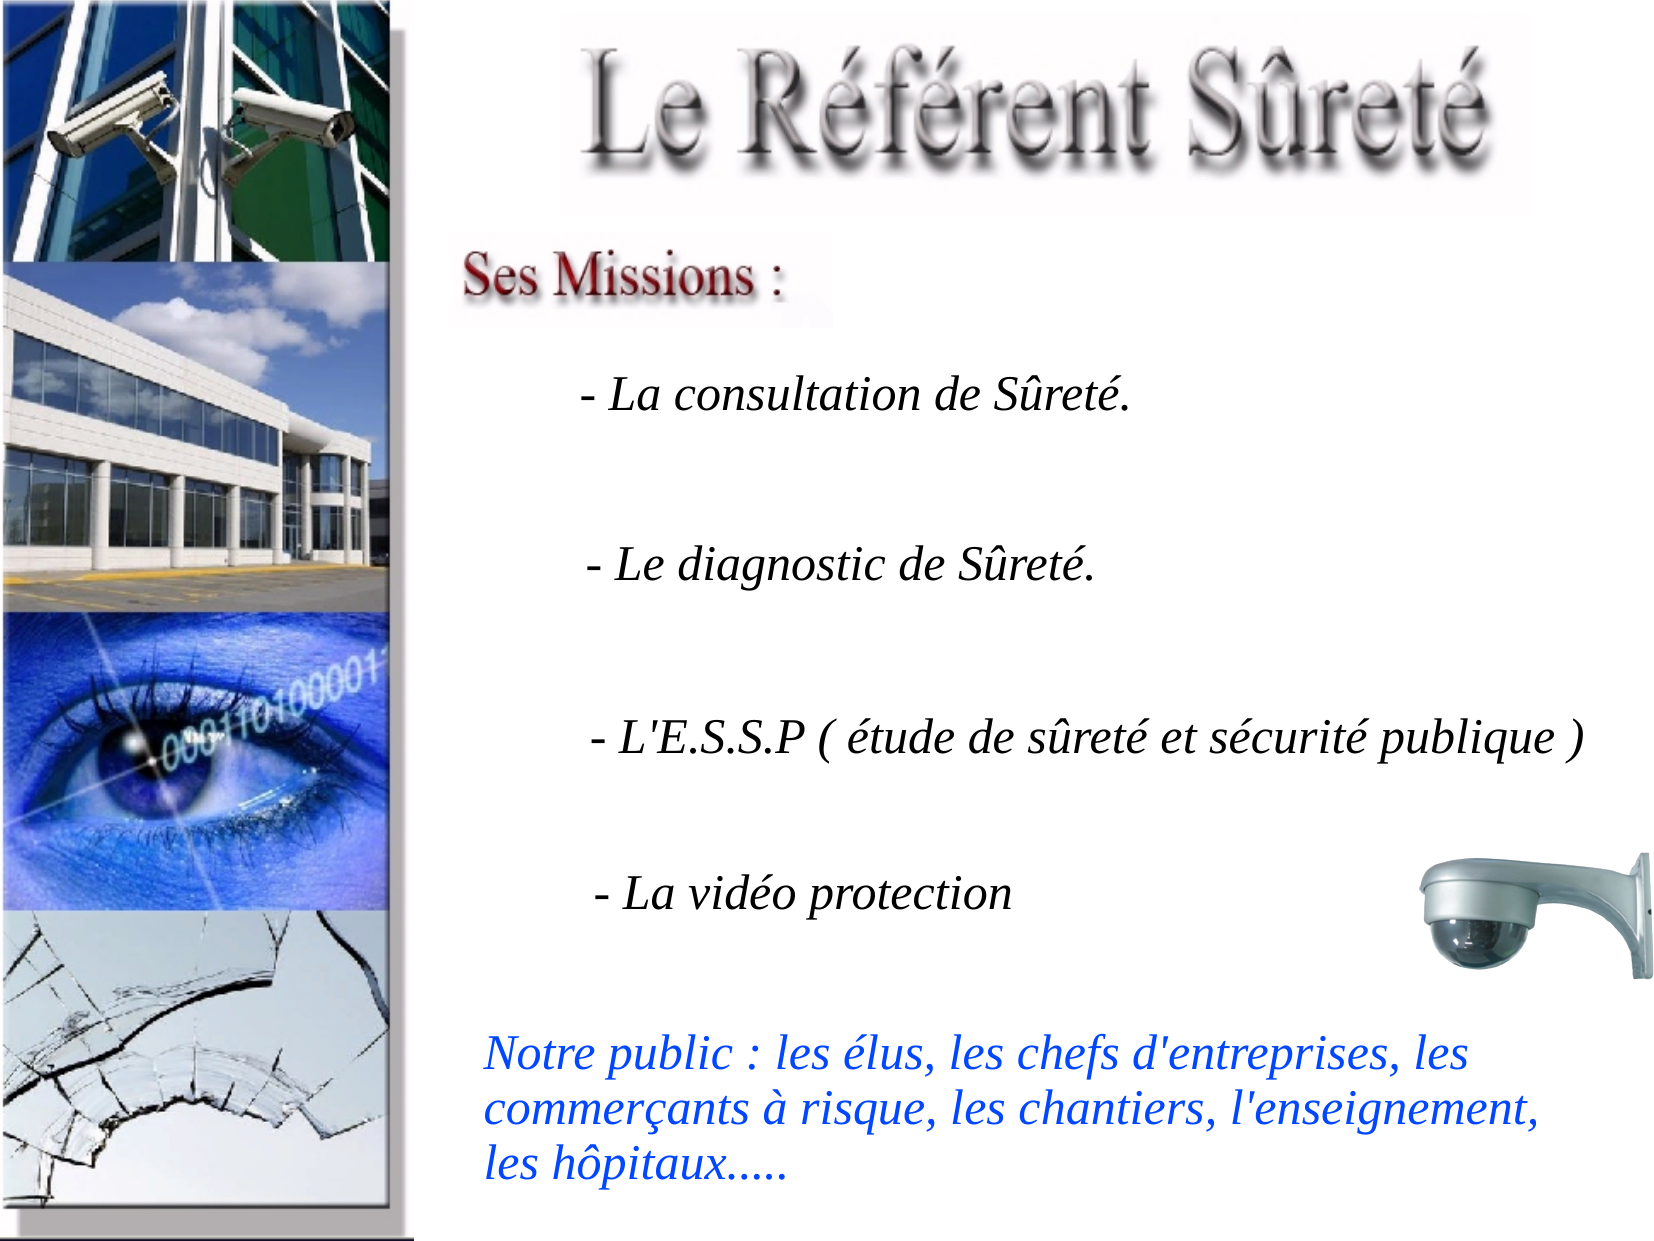

- La consultation de Sûreté.
- Le diagnostic de Sûreté.
- L'E.S.S.P ( étude de sûreté et sécurité publique )
- La vidéo protection
Notre public : les élus, les chefs d'entreprises, les commerçants à risque, les chantiers, l'enseignement, les hôpitaux.....